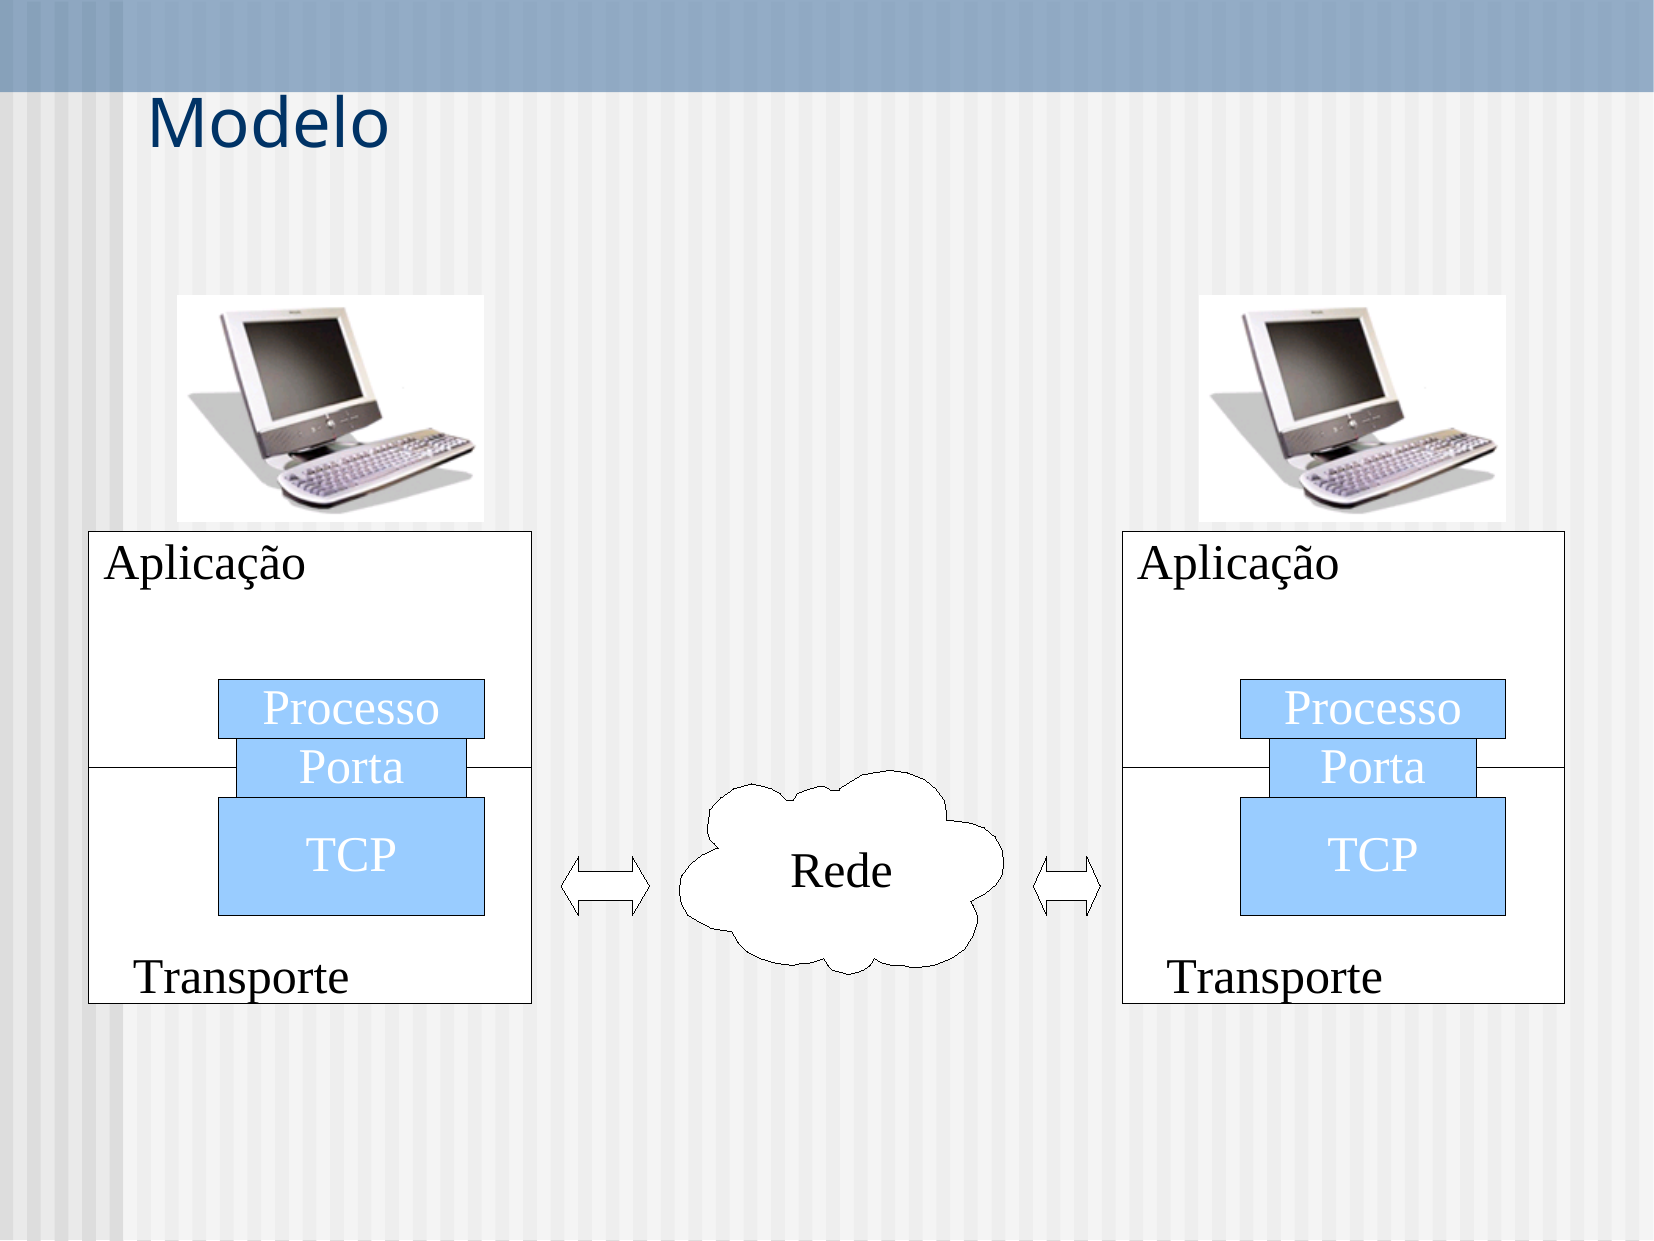

# Modelo
Aplicação
Aplicação
Processo
Processo
Porta
Porta
Rede
TCP
TCP
Transporte
Transporte